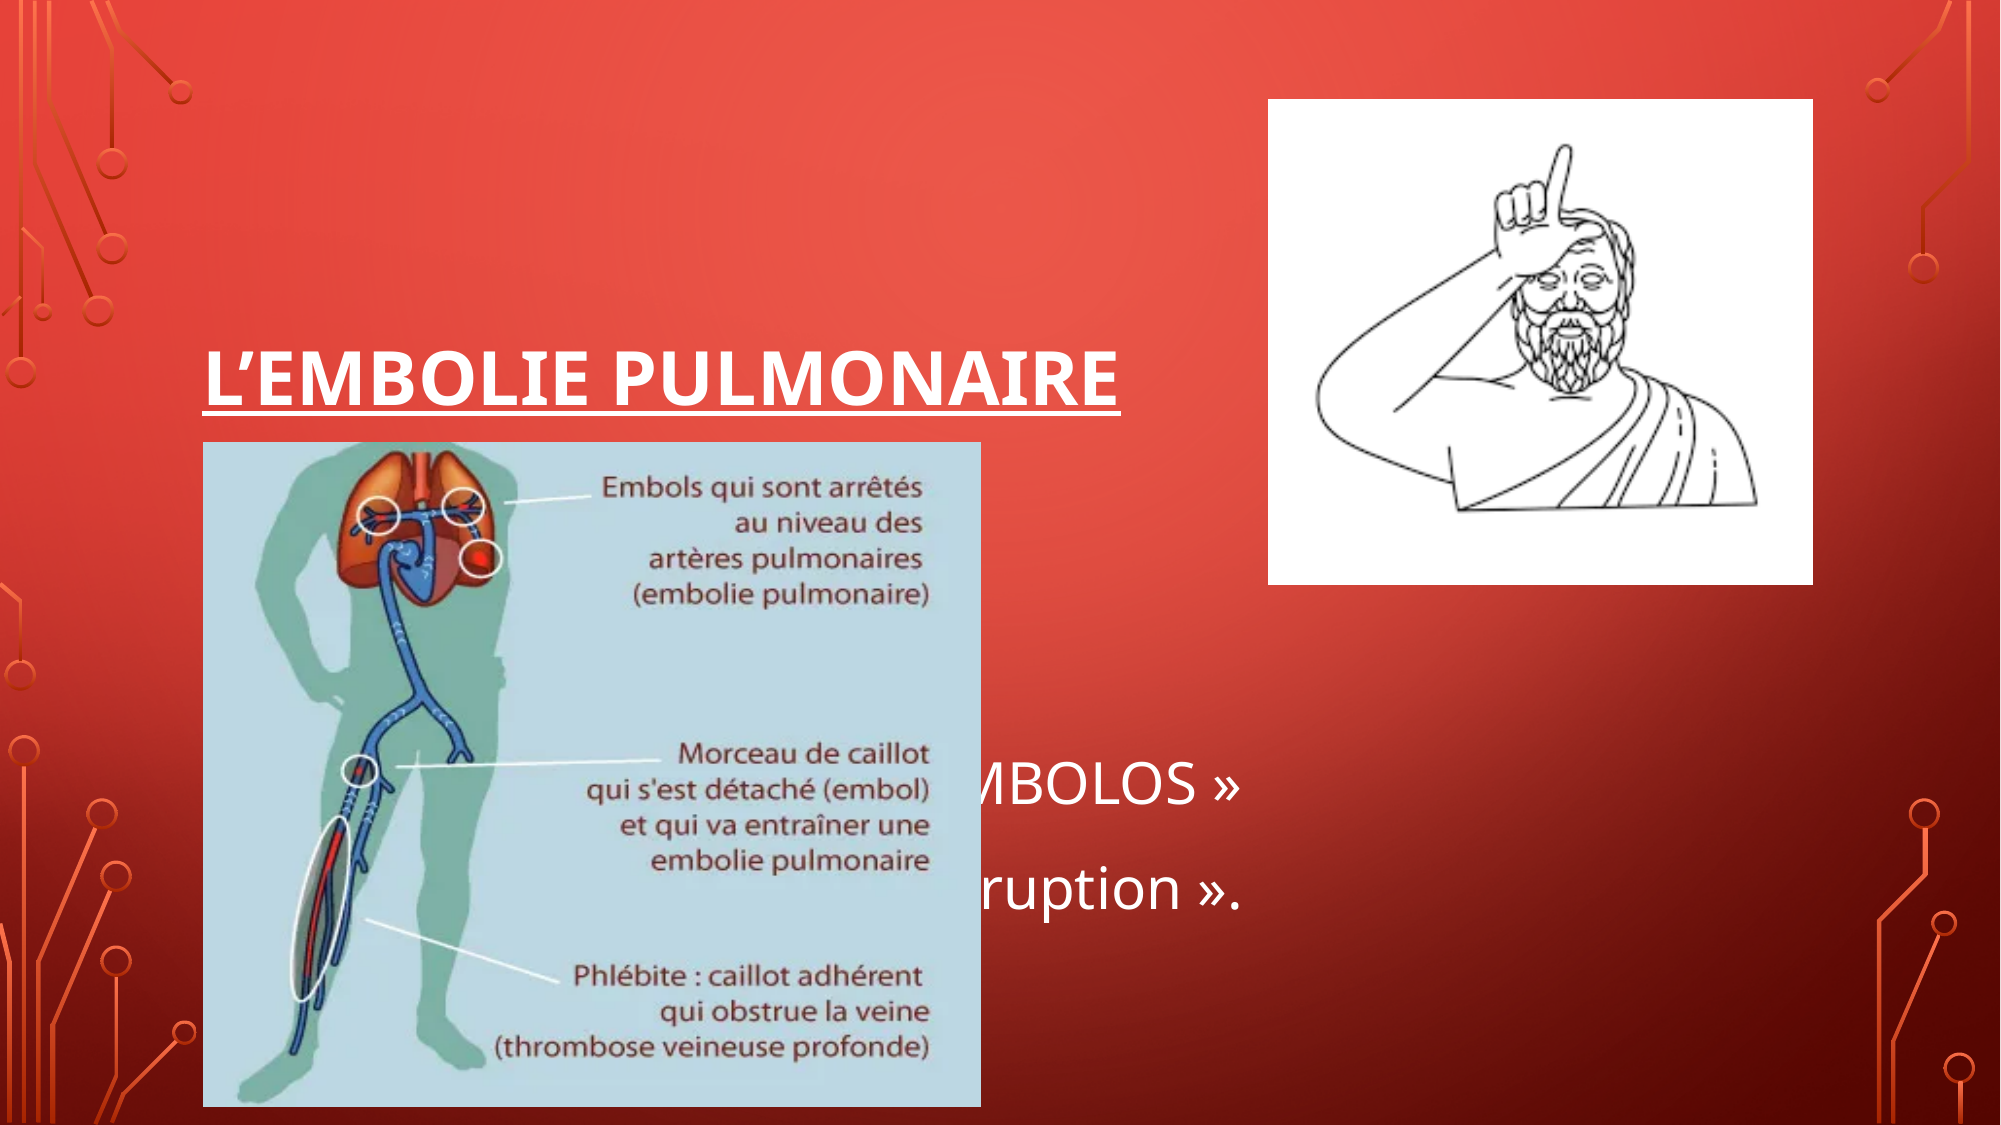

# L’embolie pulmonaire
EMBOLIE vient du grec « EMBOLOS »
« Qui s’enfonce dans » ; « Irruption ».